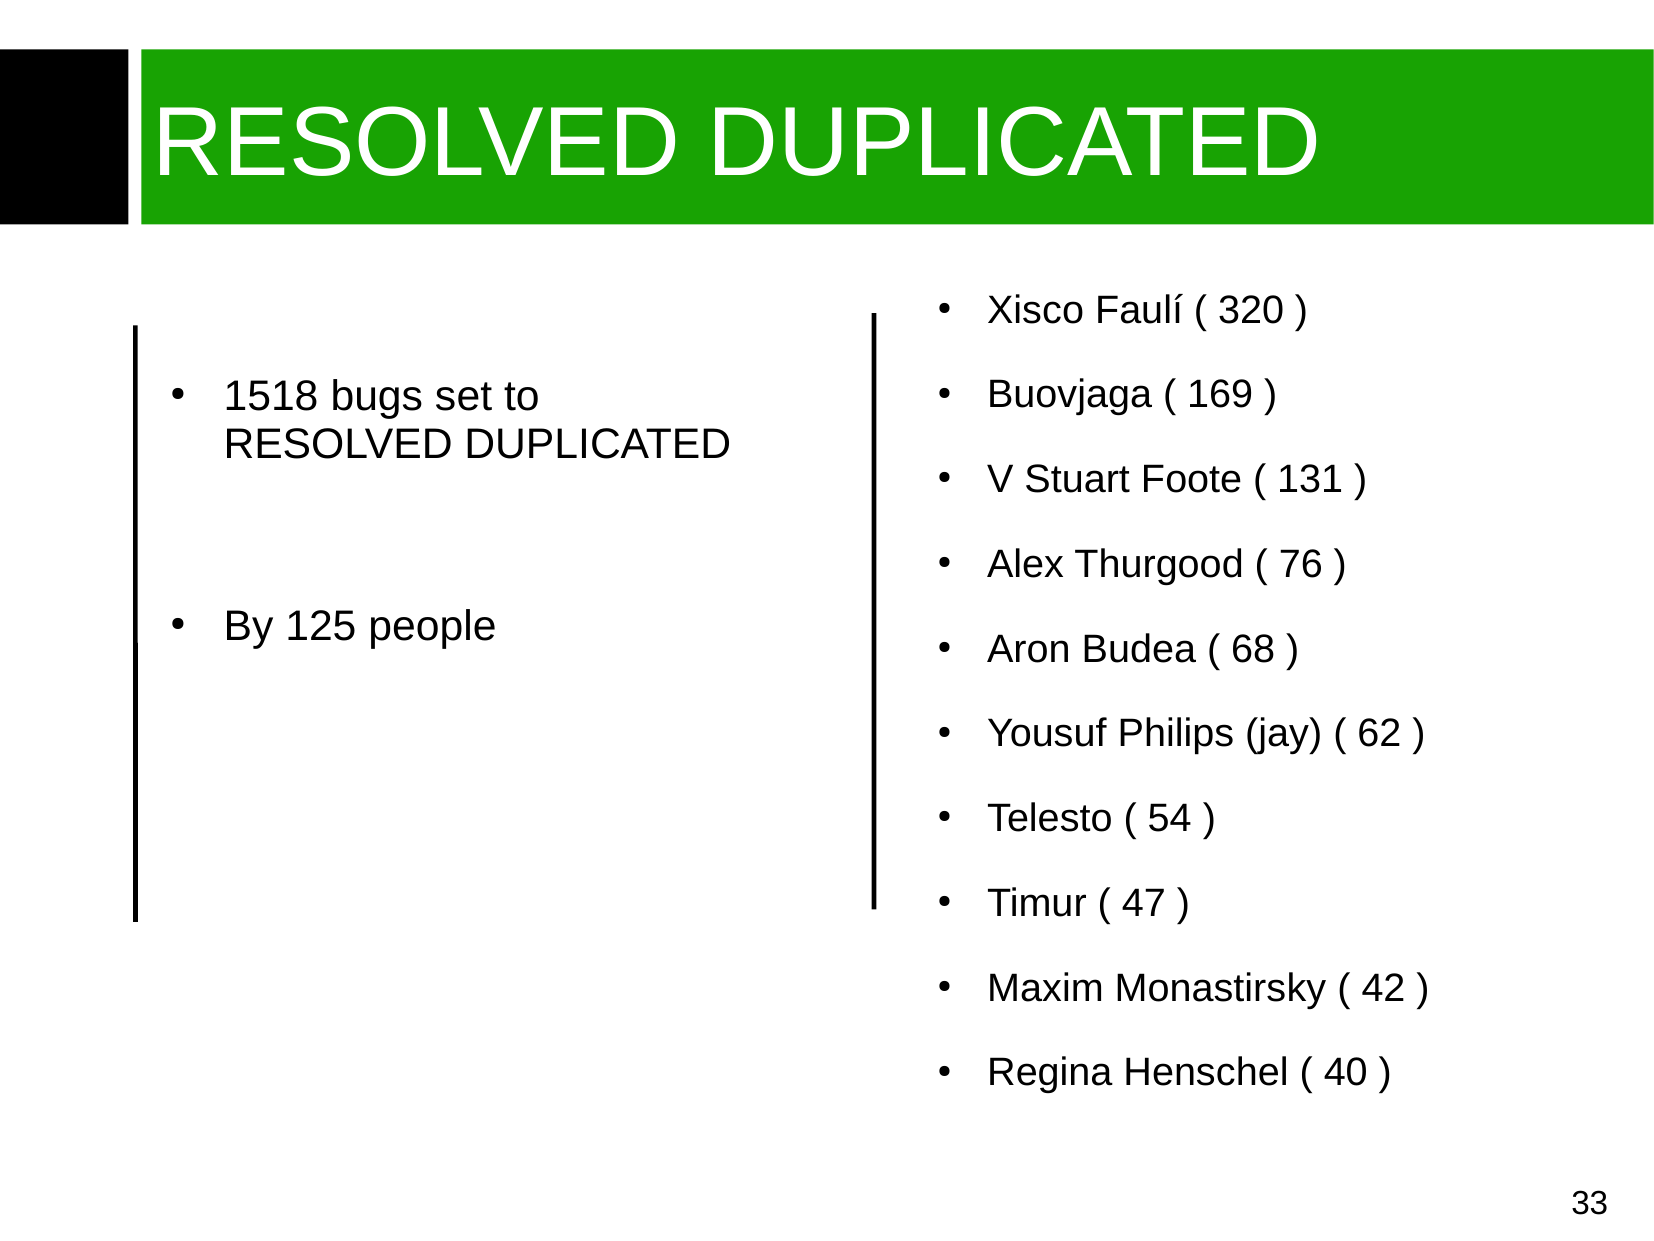

# RESOLVED DUPLICATED
1518 bugs set to RESOLVED DUPLICATED
By 125 people
Xisco Faulí ( 320 )
Buovjaga ( 169 )
V Stuart Foote ( 131 )
Alex Thurgood ( 76 )
Aron Budea ( 68 )
Yousuf Philips (jay) ( 62 )
Telesto ( 54 )
Timur ( 47 )
Maxim Monastirsky ( 42 )
Regina Henschel ( 40 )